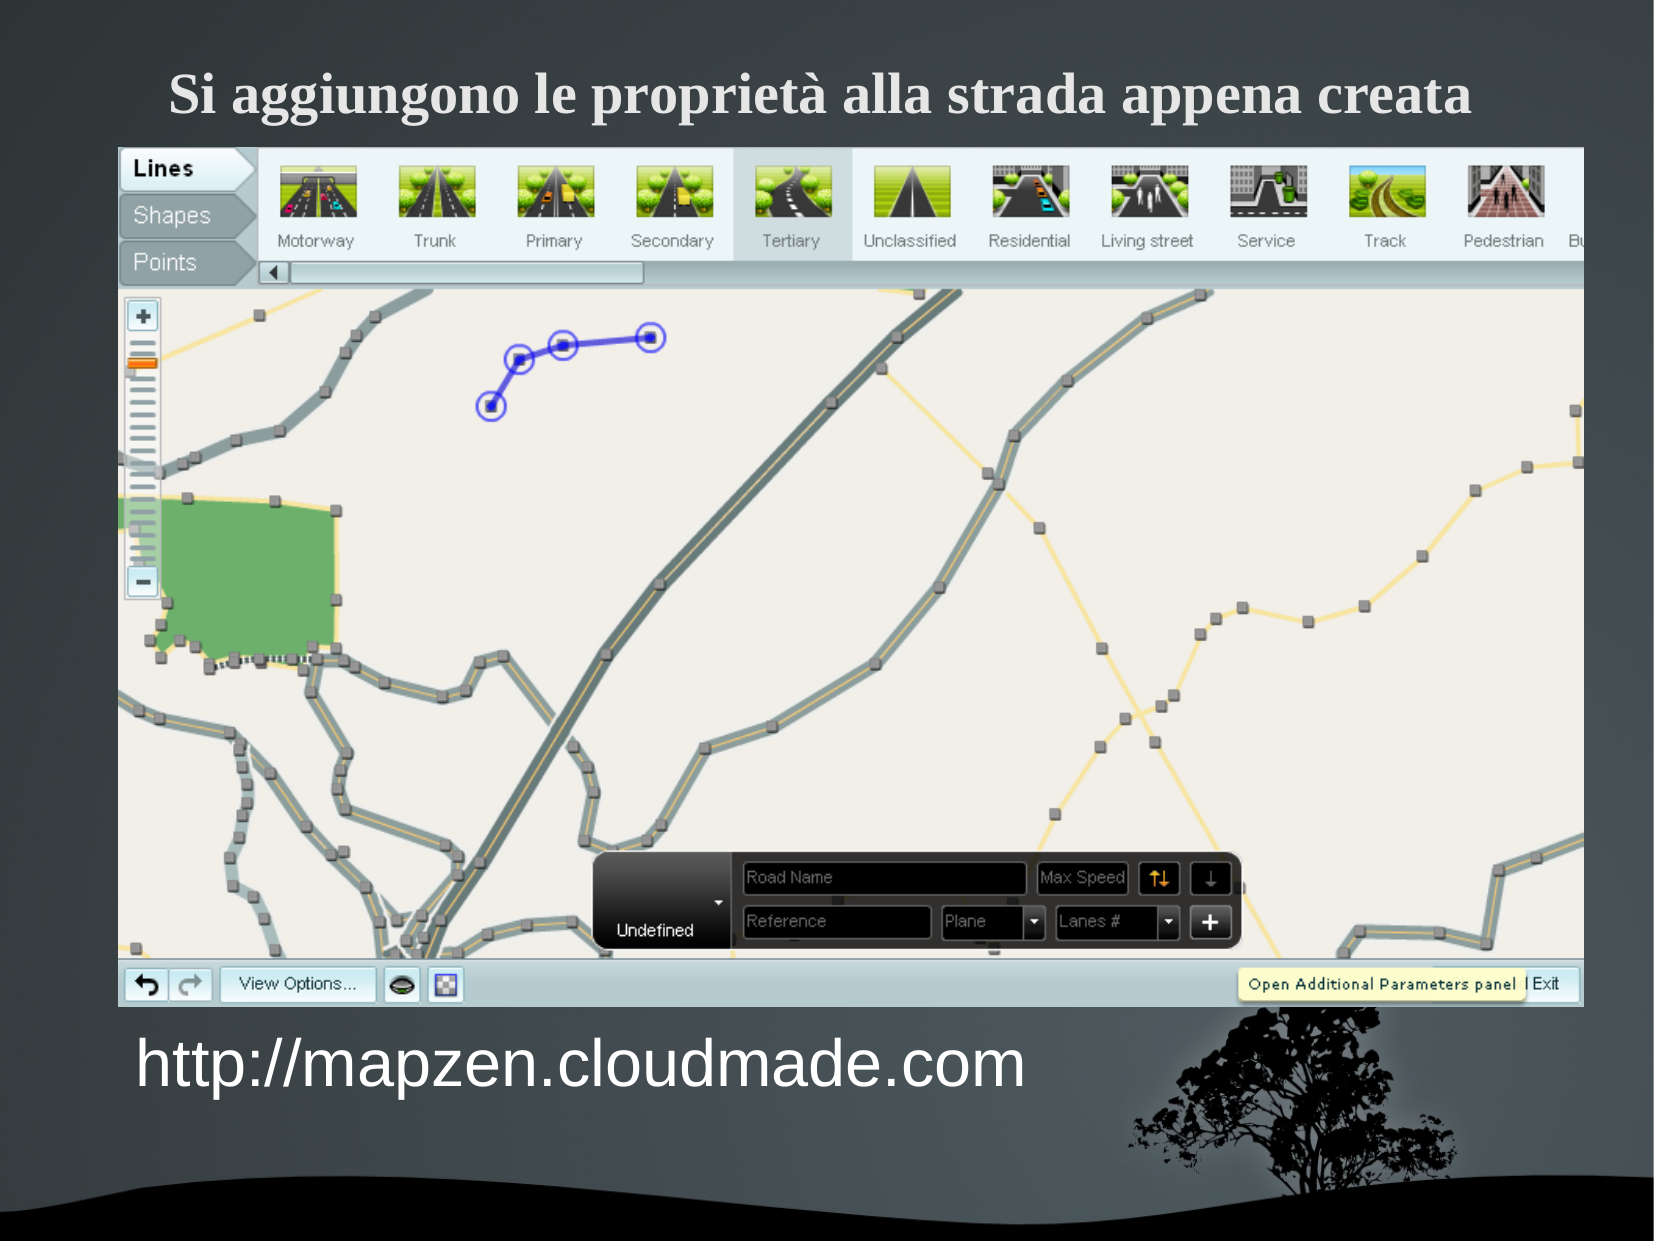

# Si aggiungono le proprietà alla strada appena creata
http://mapzen.cloudmade.com